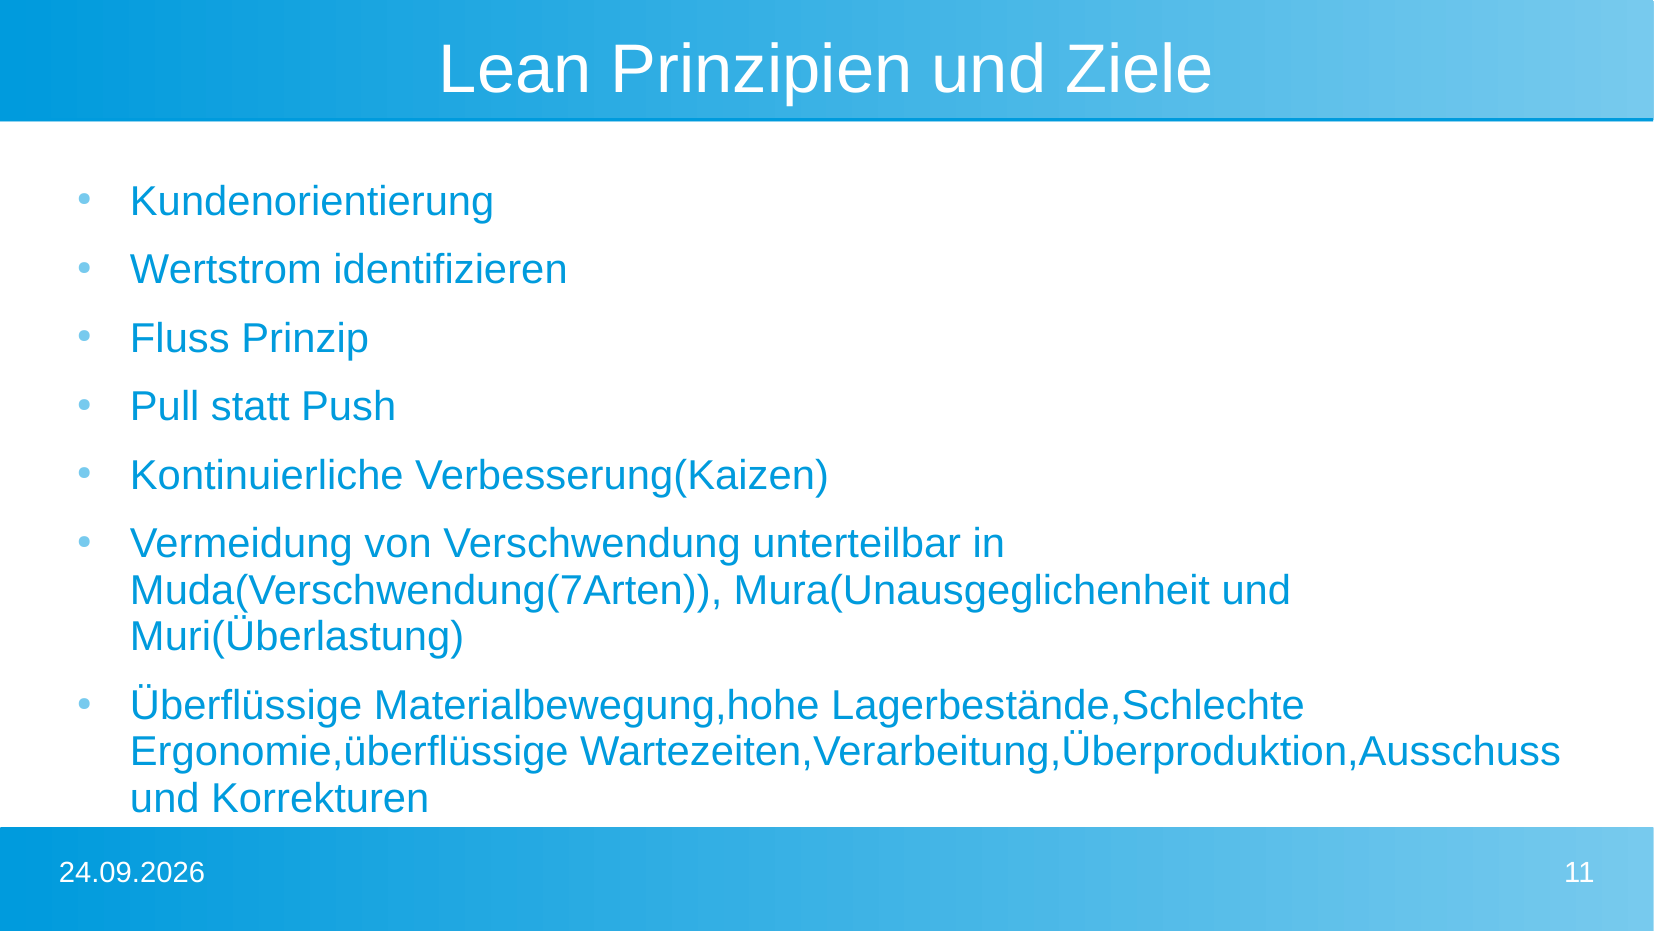

# Lean Prinzipien und Ziele
Kundenorientierung
Wertstrom identifizieren
Fluss Prinzip
Pull statt Push
Kontinuierliche Verbesserung(Kaizen)
Vermeidung von Verschwendung unterteilbar in Muda(Verschwendung(7Arten)), Mura(Unausgeglichenheit und Muri(Überlastung)
Überflüssige Materialbewegung,hohe Lagerbestände,Schlechte Ergonomie,überflüssige Wartezeiten,Verarbeitung,Überproduktion,Ausschuss und Korrekturen
11